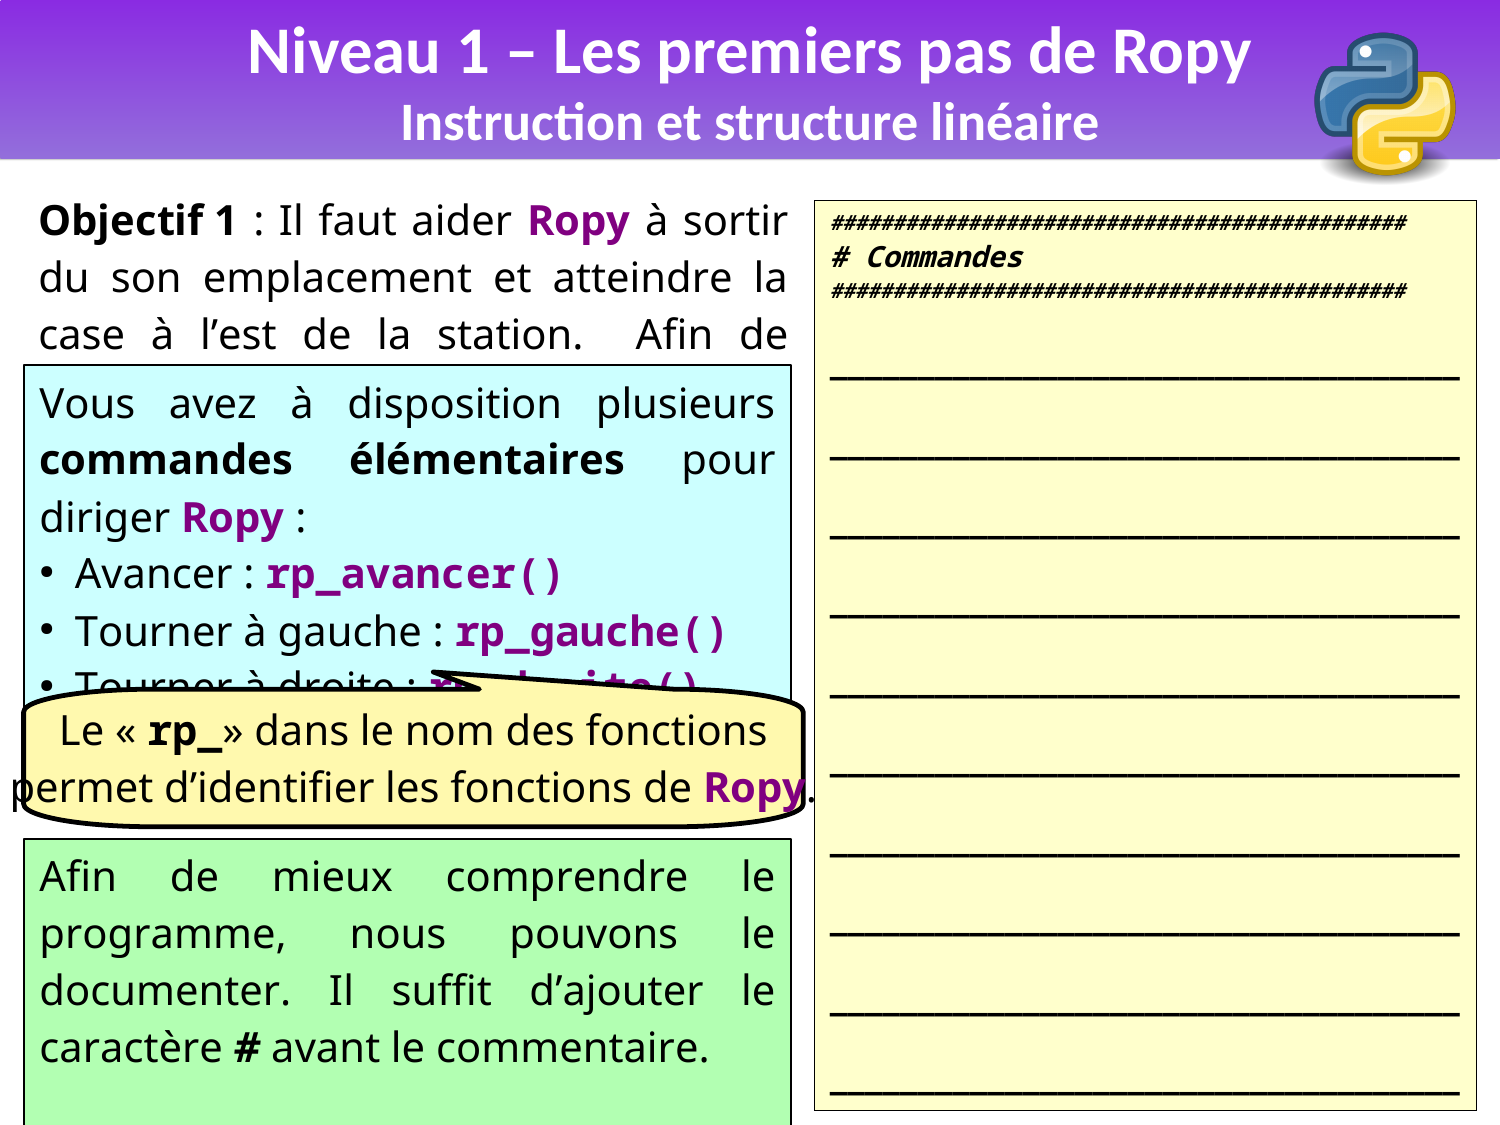

Niveau 1 – Les premiers pas de Ropy
Instruction et structure linéaire
Objectif 1 : Il faut aider Ropy à sortir du son emplacement et atteindre la case à l’est de la station. Afin de visualiser le trajet, il faudra marquer les cases.
##############################################
# Commandes
##############################################
____________________________________
____________________________________
____________________________________
____________________________________
____________________________________
____________________________________
____________________________________
____________________________________
____________________________________
____________________________________
____________________________________
____________________________________
____________________________________
____________________________________
Vous avez à disposition plusieurs commandes élémentaires pour diriger Ropy :
Avancer : rp_avancer()
Tourner à gauche : rp_gauche()
Tourner à droite : rp_droite()
Marquer la case : rp_marquer()
Le « rp_» dans le nom des fonctions
permet d’identifier les fonctions de Ropy.
Afin de mieux comprendre le programme, nous pouvons le documenter. Il suffit d’ajouter le caractère # avant le commentaire.
instruction_1 # Commentaire